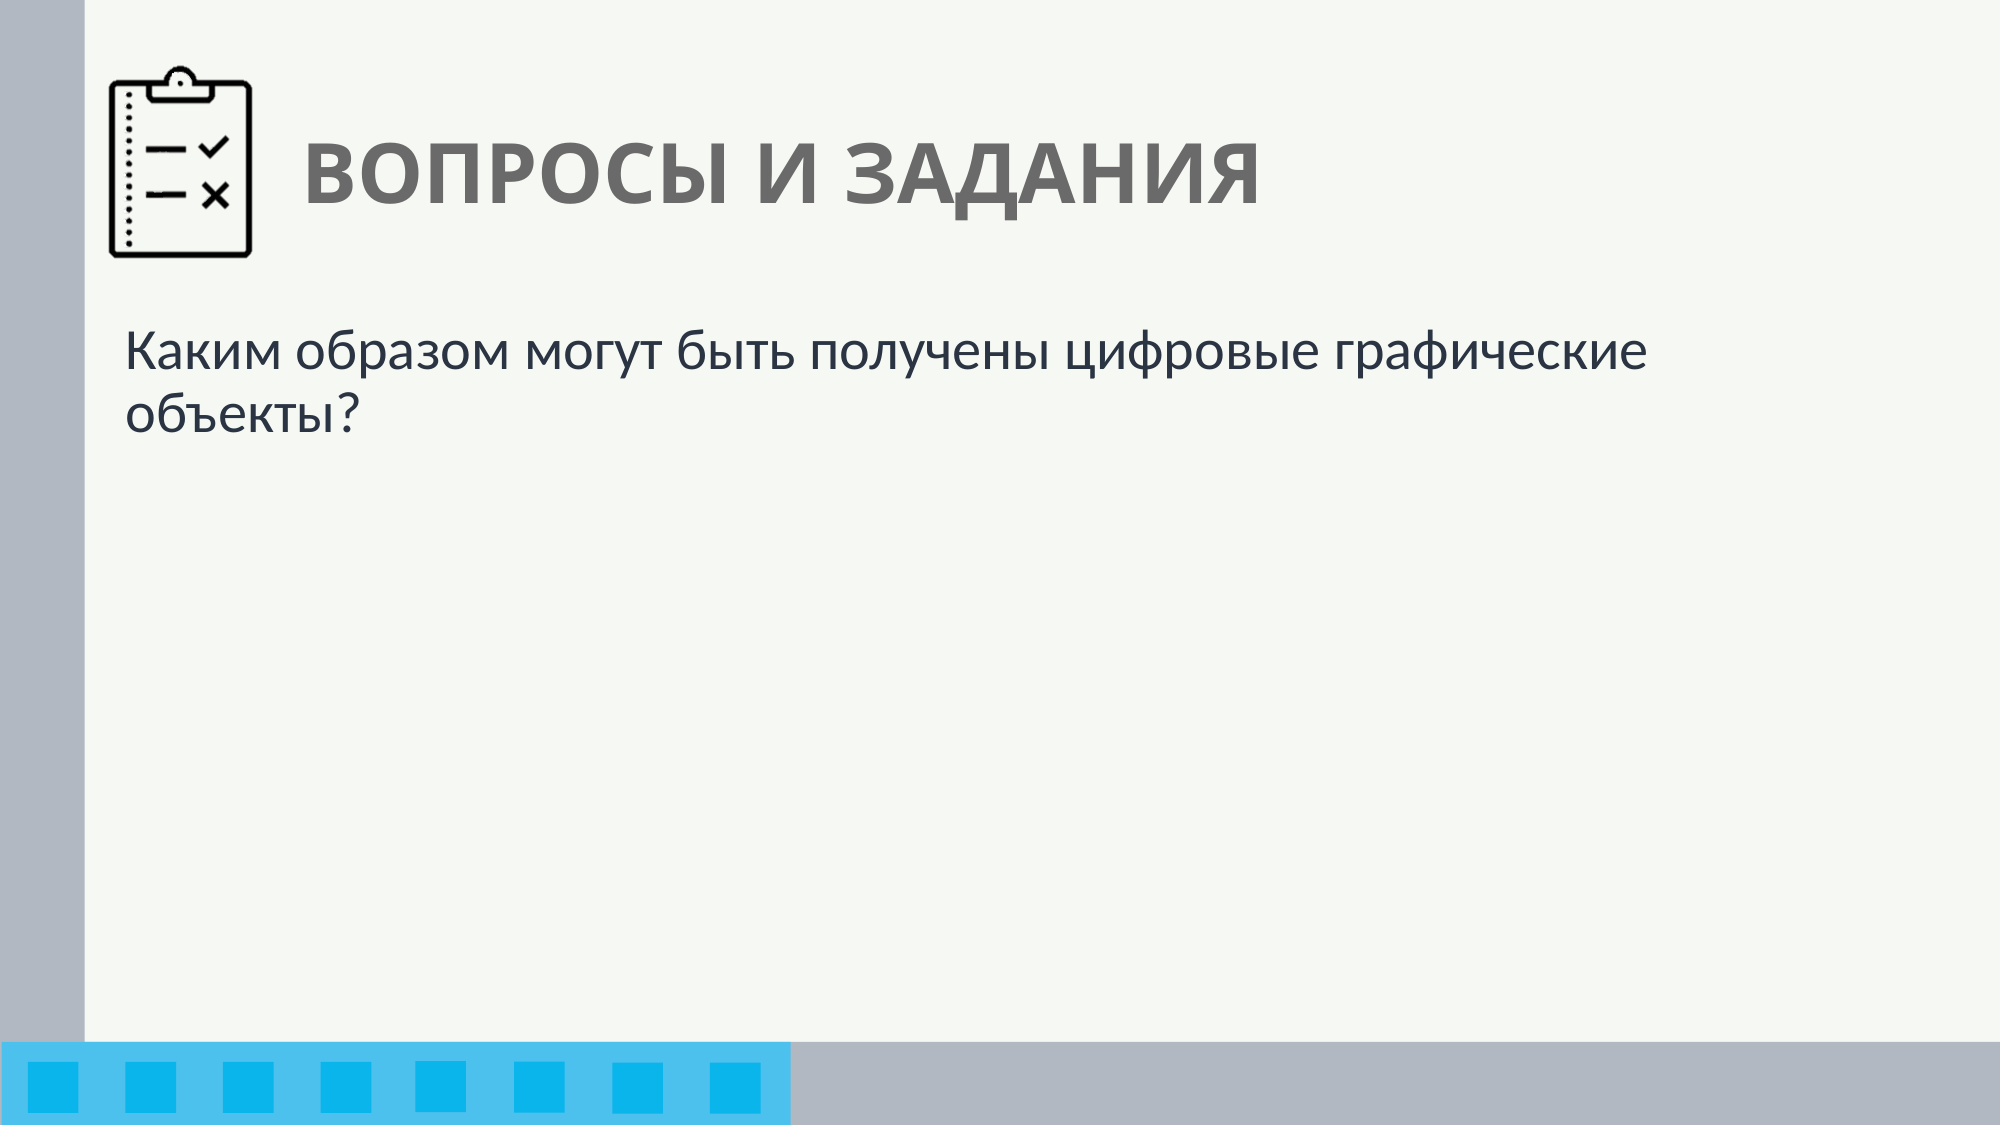

# ВОПРОСЫ И ЗАДАНИЯ
Каким образом могут быть получены цифровые графические объекты?